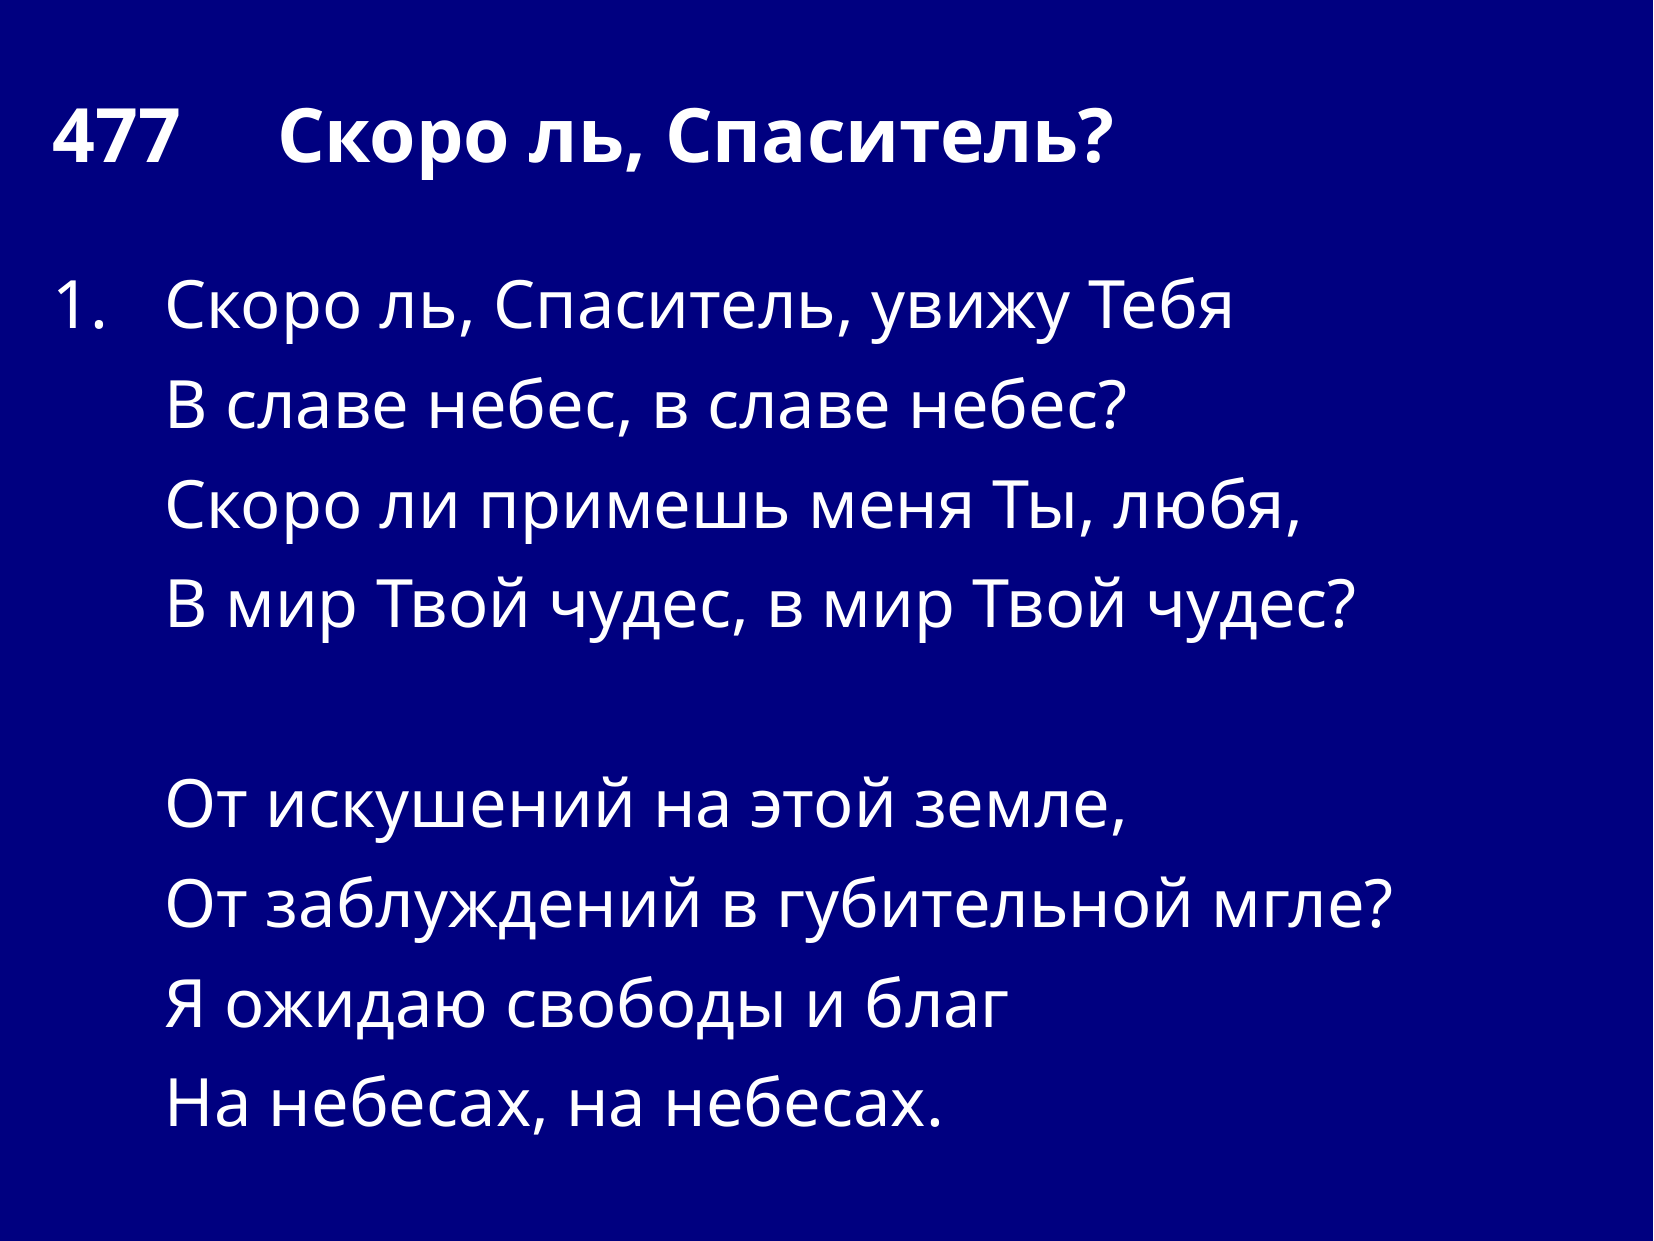

477	Скоро ль, Спаситель?
1.	Скоро ль, Спаситель, увижу Тебя
	В славе небес, в славе небес?
	Скоро ли примешь меня Ты, любя,
	В мир Твой чудес, в мир Твой чудес?
	От искушений на этой земле,
	От заблуждений в губительной мгле?
	Я ожидаю свободы и благ
	На небесах, на небесах.